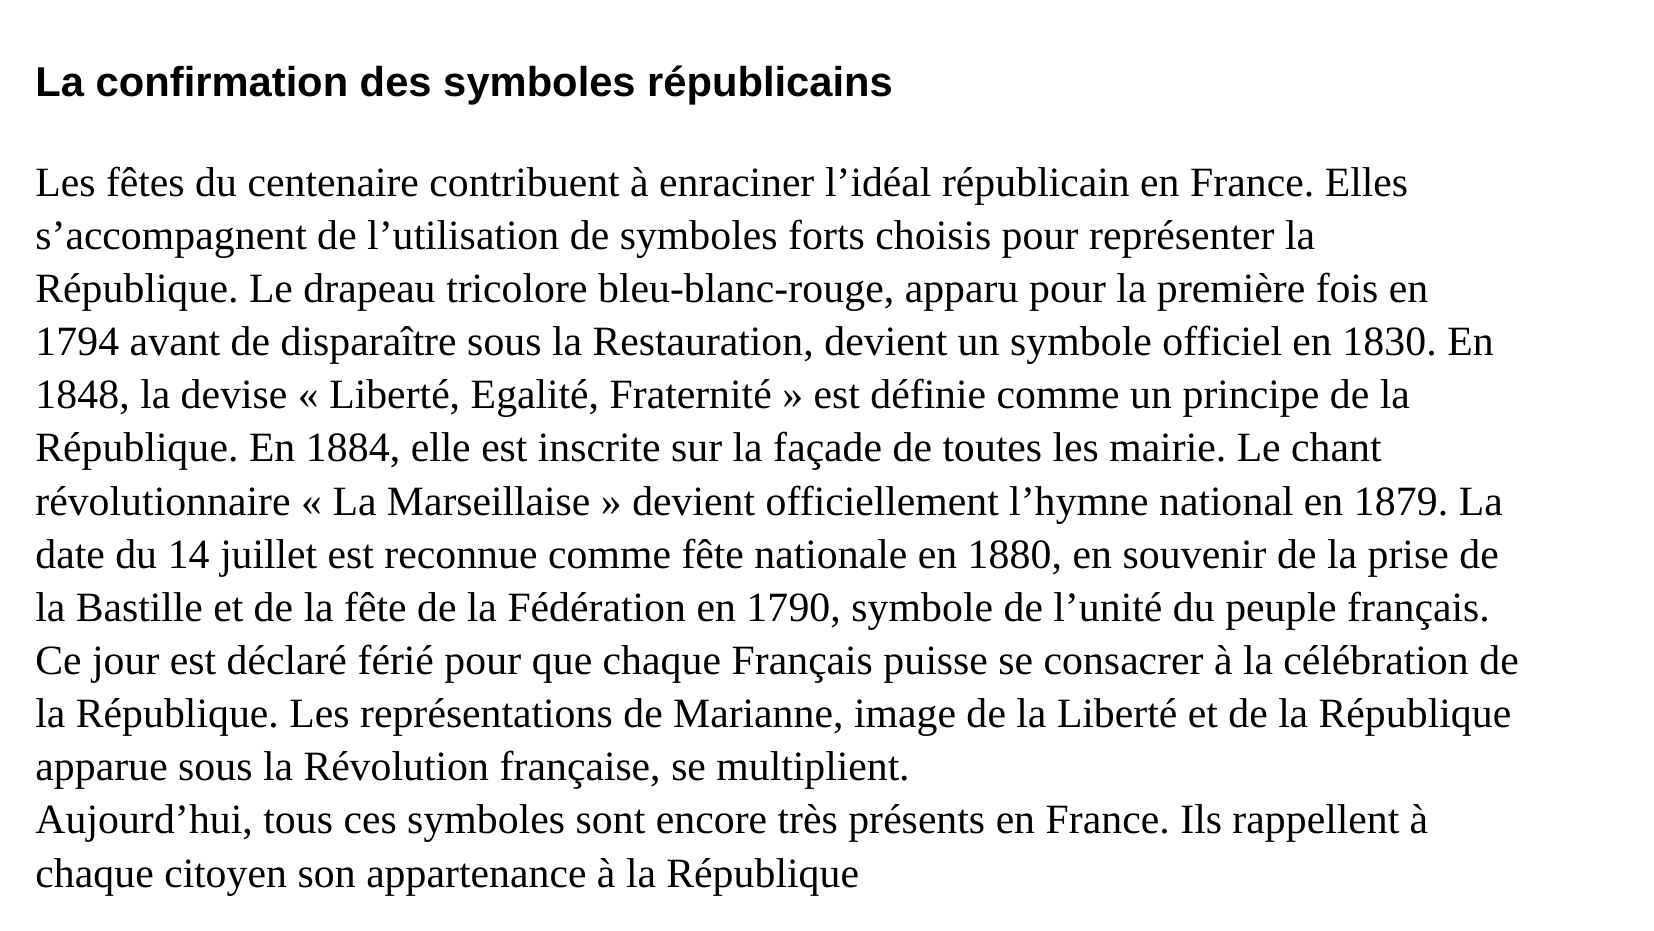

La confirmation des symboles républicains
Les fêtes du centenaire contribuent à enraciner l’idéal républicain en France. Elles s’accompagnent de l’utilisation de symboles forts choisis pour représenter la République. Le drapeau tricolore bleu-blanc-rouge, apparu pour la première fois en 1794 avant de disparaître sous la Restauration, devient un symbole officiel en 1830. En 1848, la devise « Liberté, Egalité, Fraternité » est définie comme un principe de la République. En 1884, elle est inscrite sur la façade de toutes les mairie. Le chant révolutionnaire « La Marseillaise » devient officiellement l’hymne national en 1879. La date du 14 juillet est reconnue comme fête nationale en 1880, en souvenir de la prise de la Bastille et de la fête de la Fédération en 1790, symbole de l’unité du peuple français. Ce jour est déclaré férié pour que chaque Français puisse se consacrer à la célébration de la République. Les représentations de Marianne, image de la Liberté et de la République apparue sous la Révolution française, se multiplient.
Aujourd’hui, tous ces symboles sont encore très présents en France. Ils rappellent à chaque citoyen son appartenance à la République